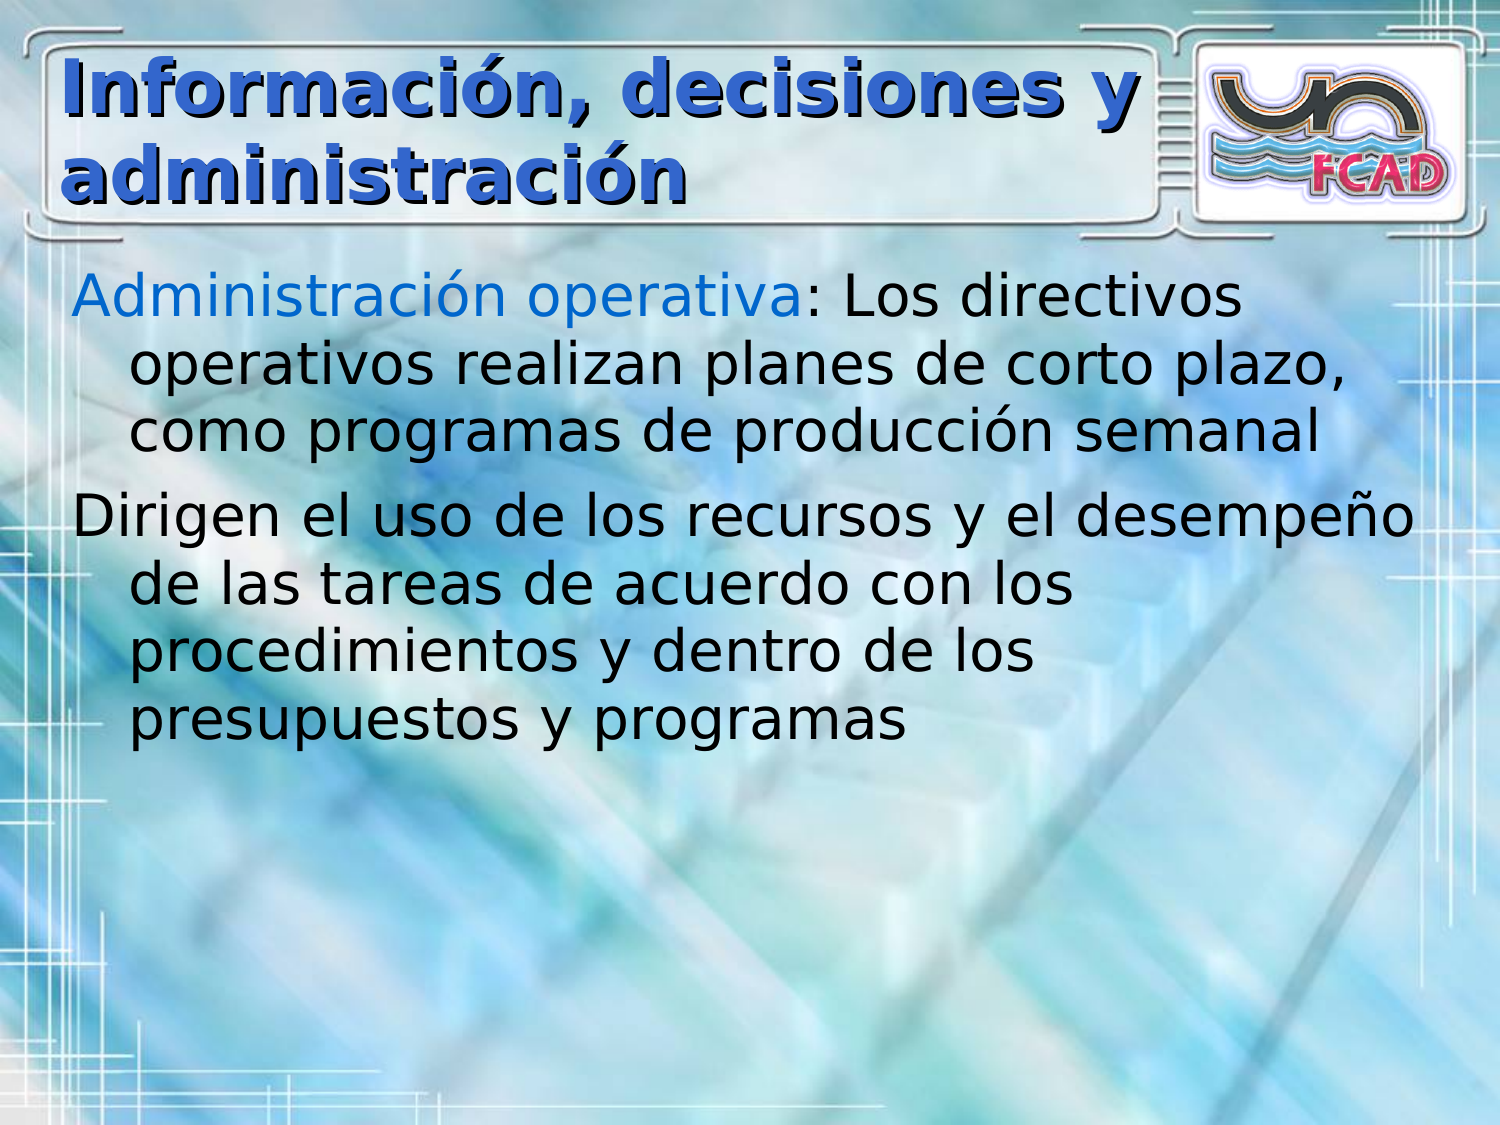

# Información, decisiones y administración
Administración operativa: Los directivos operativos realizan planes de corto plazo, como programas de producción semanal
Dirigen el uso de los recursos y el desempeño de las tareas de acuerdo con los procedimientos y dentro de los presupuestos y programas